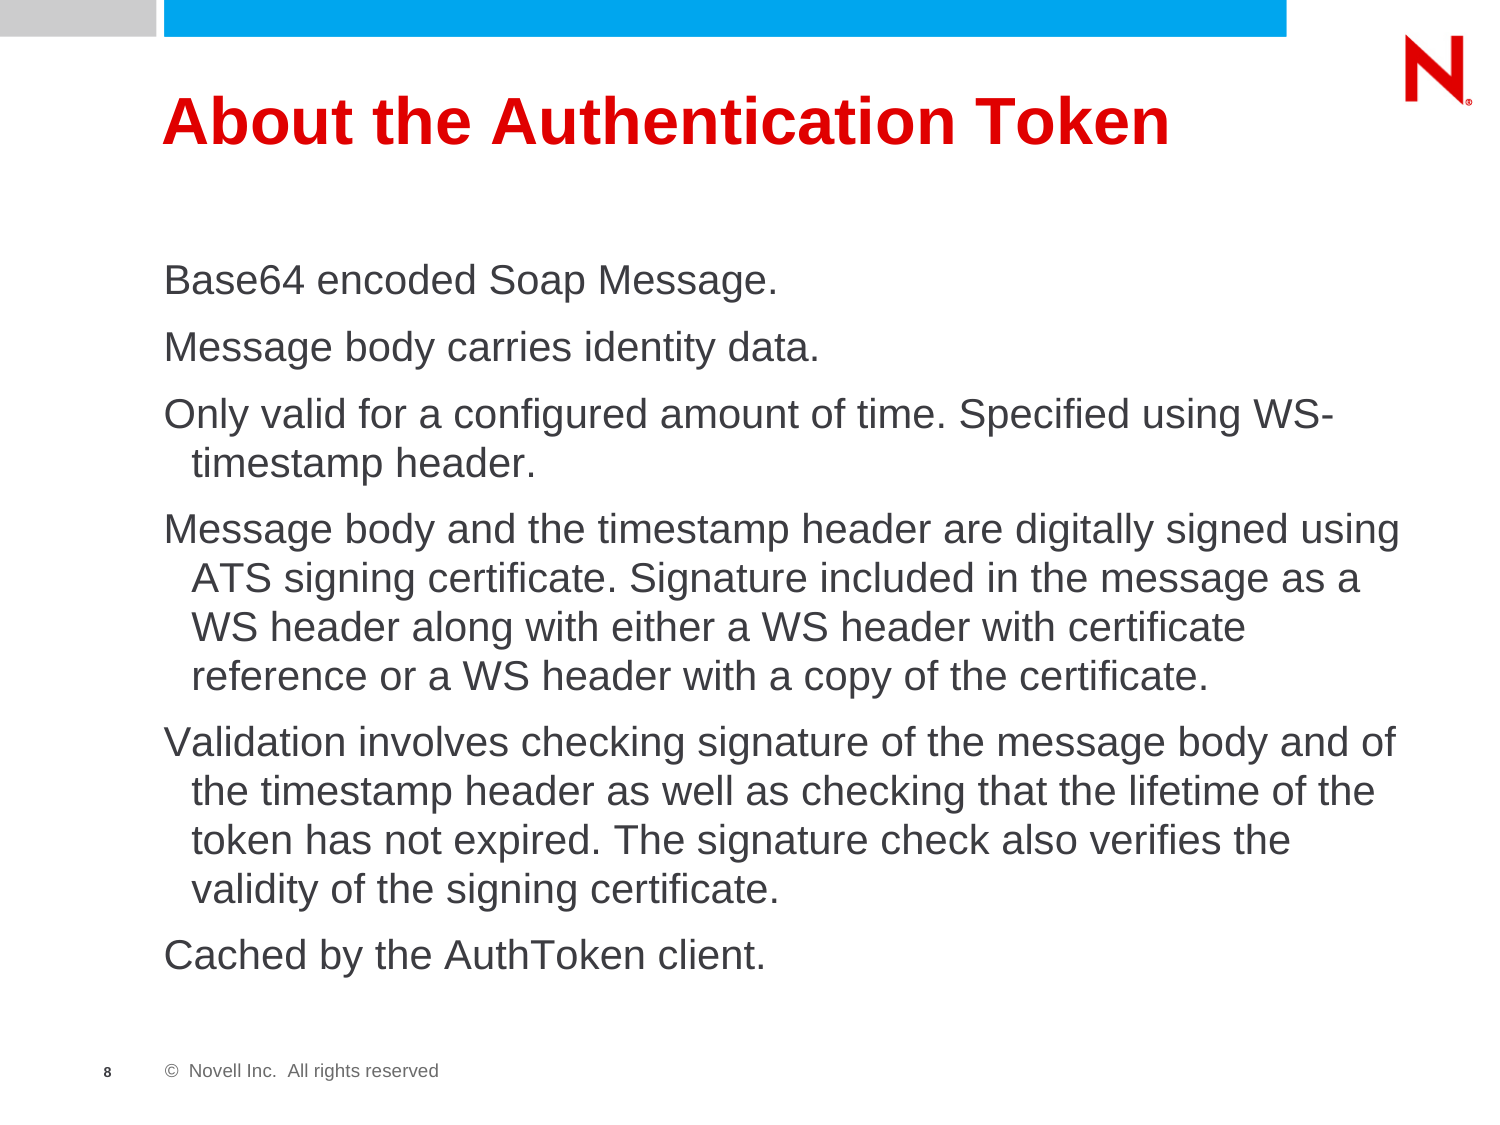

# About the Authentication Token
Base64 encoded Soap Message.
Message body carries identity data.
Only valid for a configured amount of time. Specified using WS-timestamp header.
Message body and the timestamp header are digitally signed using ATS signing certificate. Signature included in the message as a WS header along with either a WS header with certificate reference or a WS header with a copy of the certificate.
Validation involves checking signature of the message body and of the timestamp header as well as checking that the lifetime of the token has not expired. The signature check also verifies the validity of the signing certificate.
Cached by the AuthToken client.